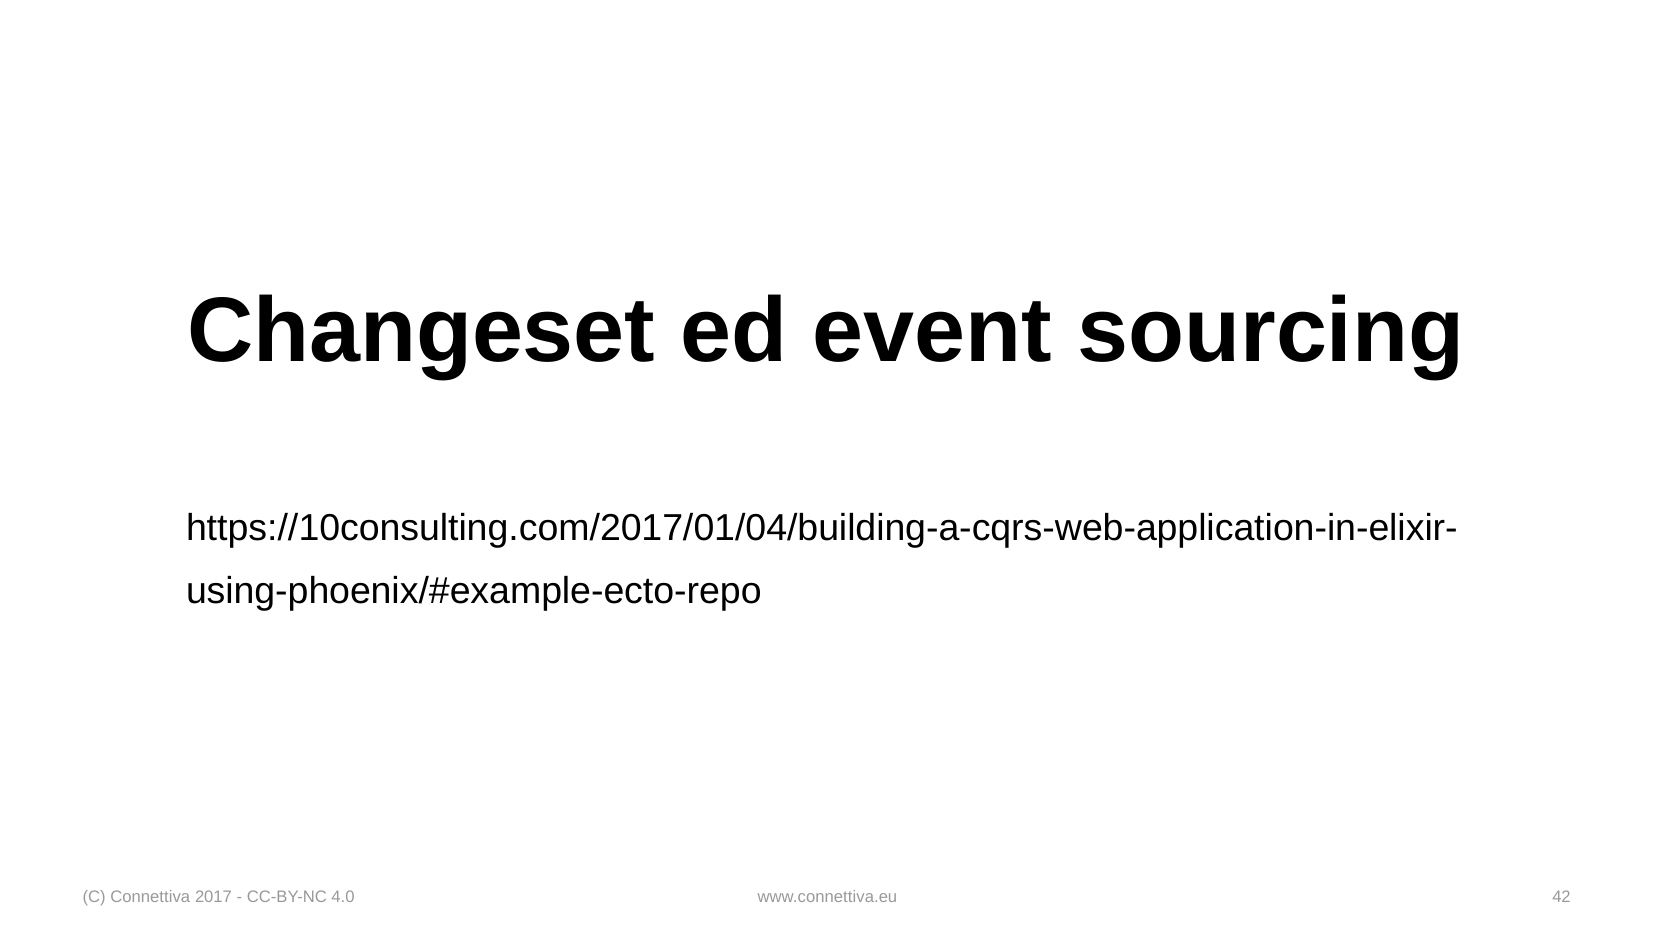

# Changeset ed event sourcing
https://10consulting.com/2017/01/04/building-a-cqrs-web-application-in-elixir-using-phoenix/#example-ecto-repo
(C) Connettiva 2017 - CC-BY-NC 4.0
www.connettiva.eu
42